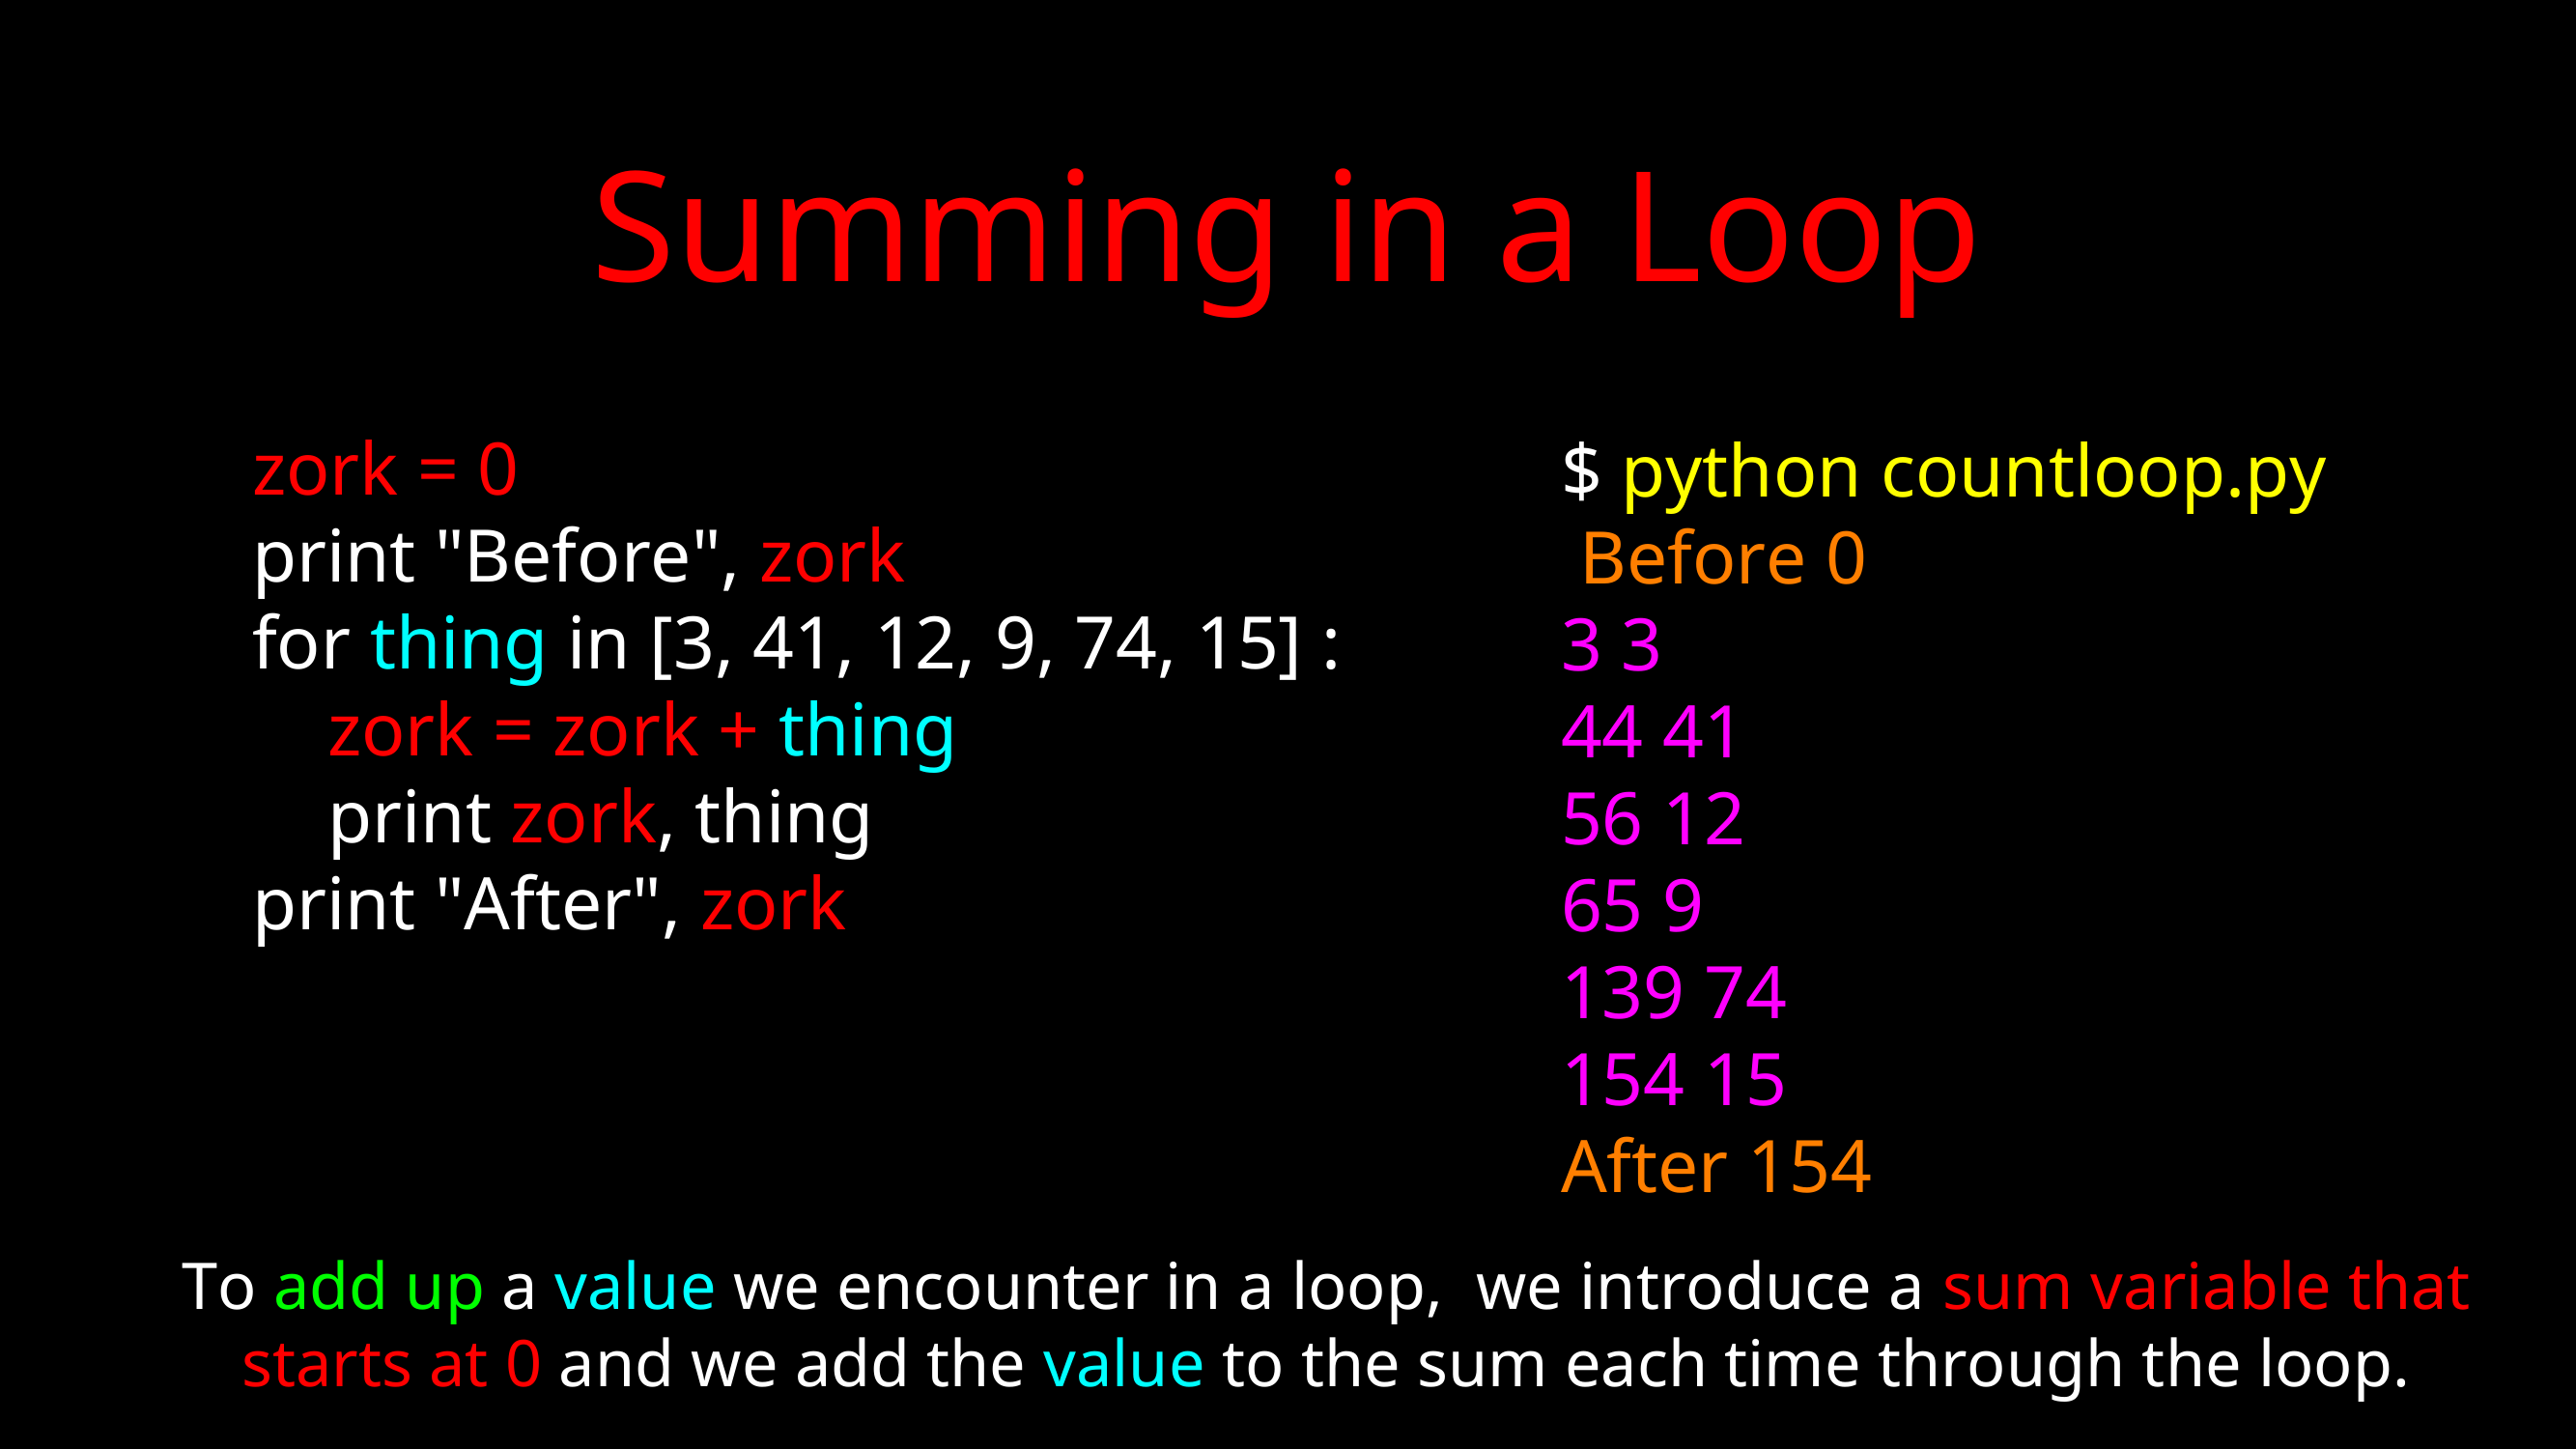

# Summing in a Loop
zork = 0
print "Before", zork
for thing in [3, 41, 12, 9, 74, 15] :
 zork = zork + thing
 print zork, thing
print "After", zork
$ python countloop.py
 Before 0
3 3
44 41
56 12
65 9
139 74
154 15
After 154
To add up a value we encounter in a loop, we introduce a sum variable that starts at 0 and we add the value to the sum each time through the loop.